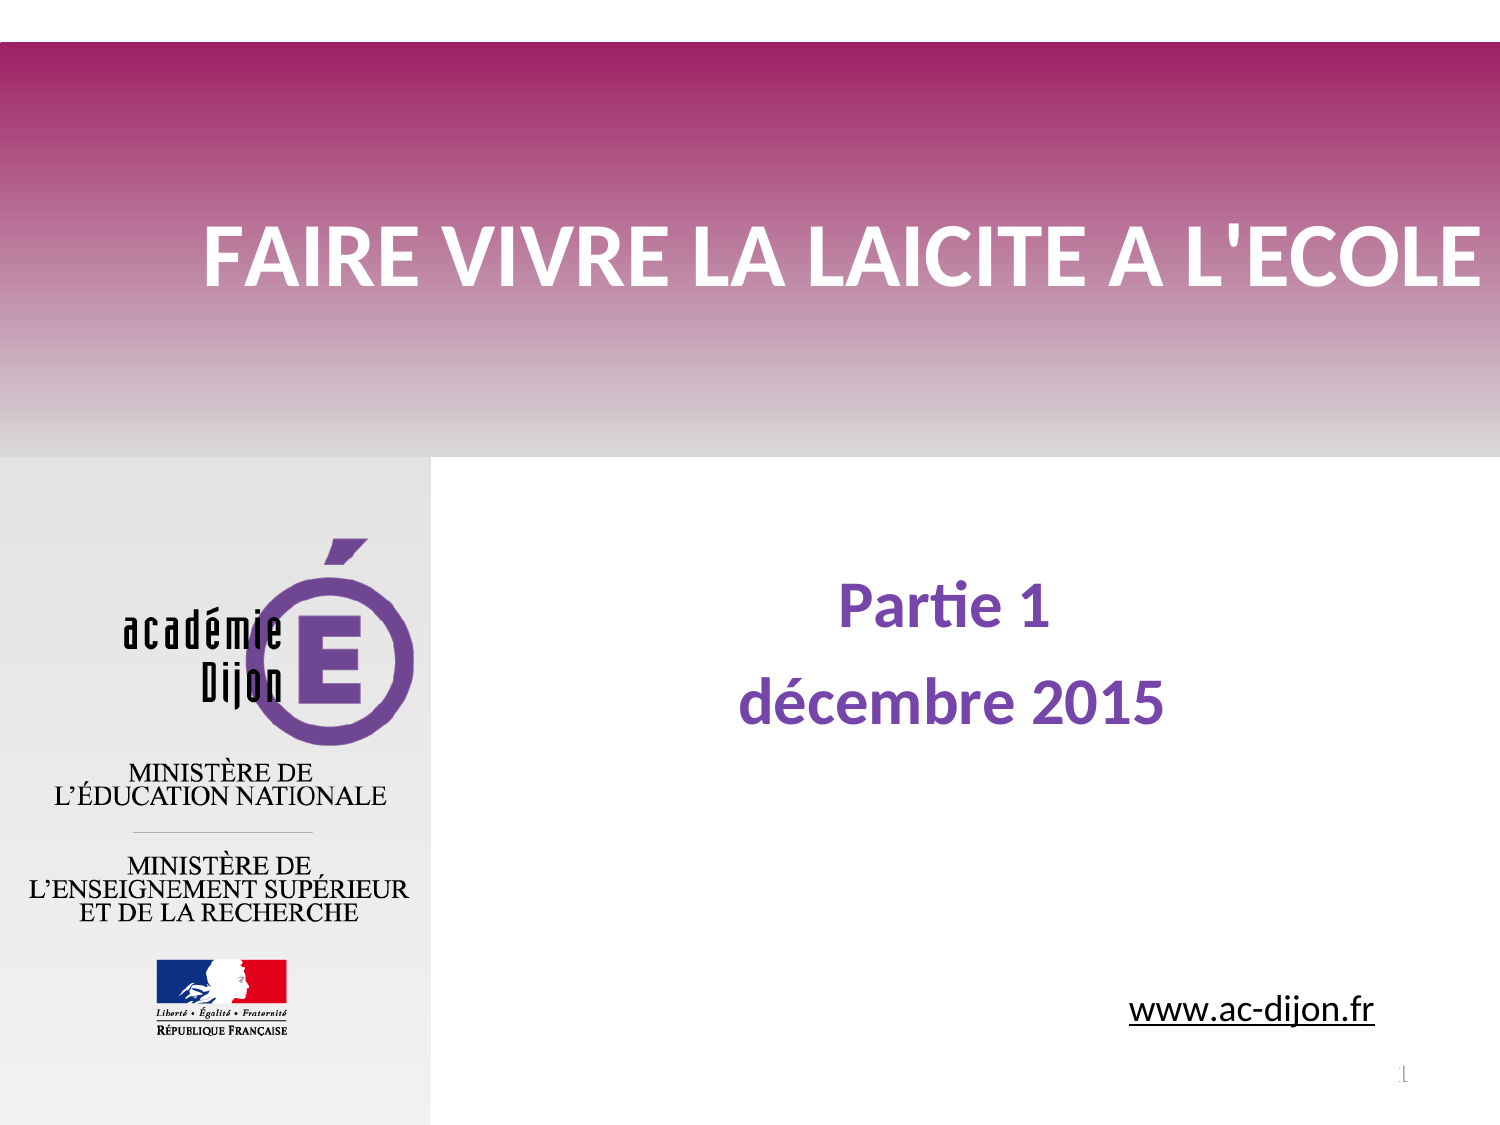

FAIRE VIVRE LA LAICITE A L'ECOLE
Partie 1
 décembre 2015
1